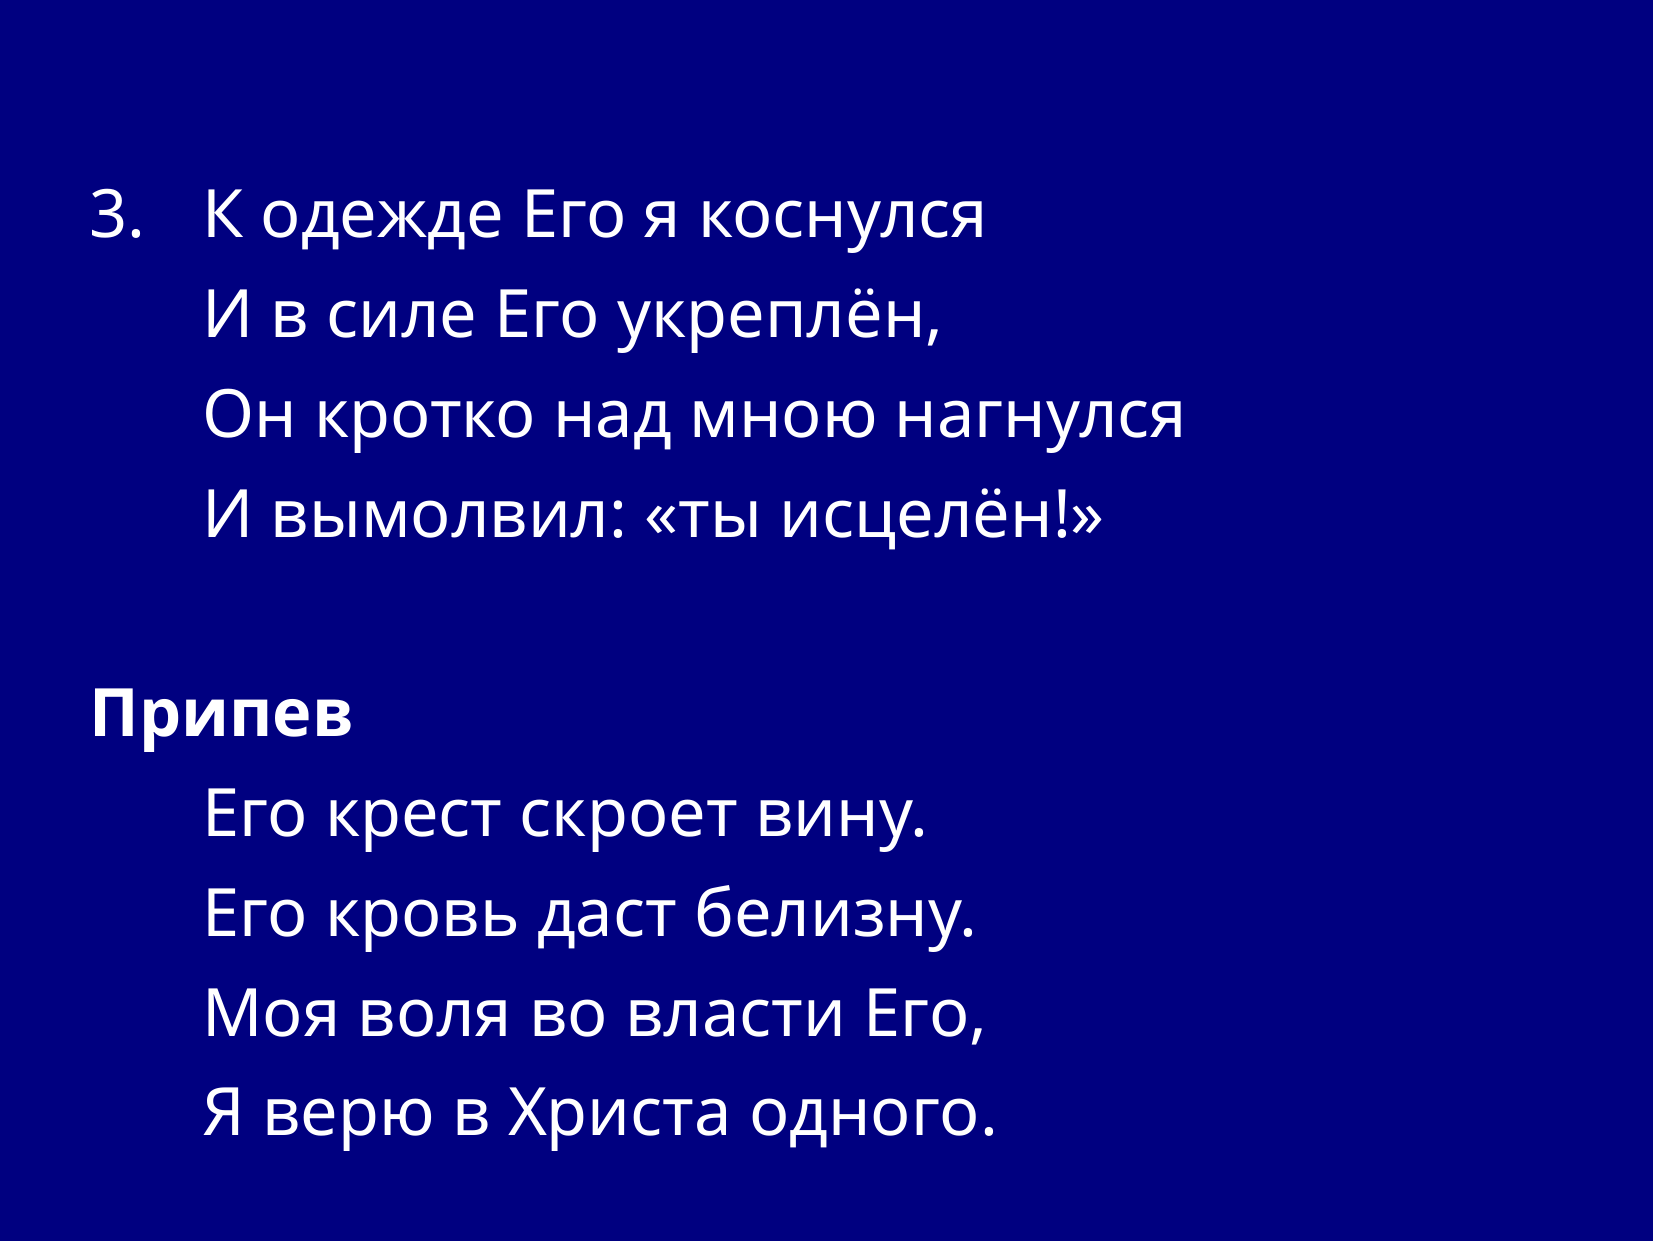

3.	К одежде Его я коснулся
	И в силе Его укреплён,
	Он кротко над мною нагнулся
	И вымолвил: «ты исцелён!»
Припев
	Его крест скроет вину.
	Его кровь даст белизну.
	Моя воля во власти Его,
	Я верю в Христа одного.